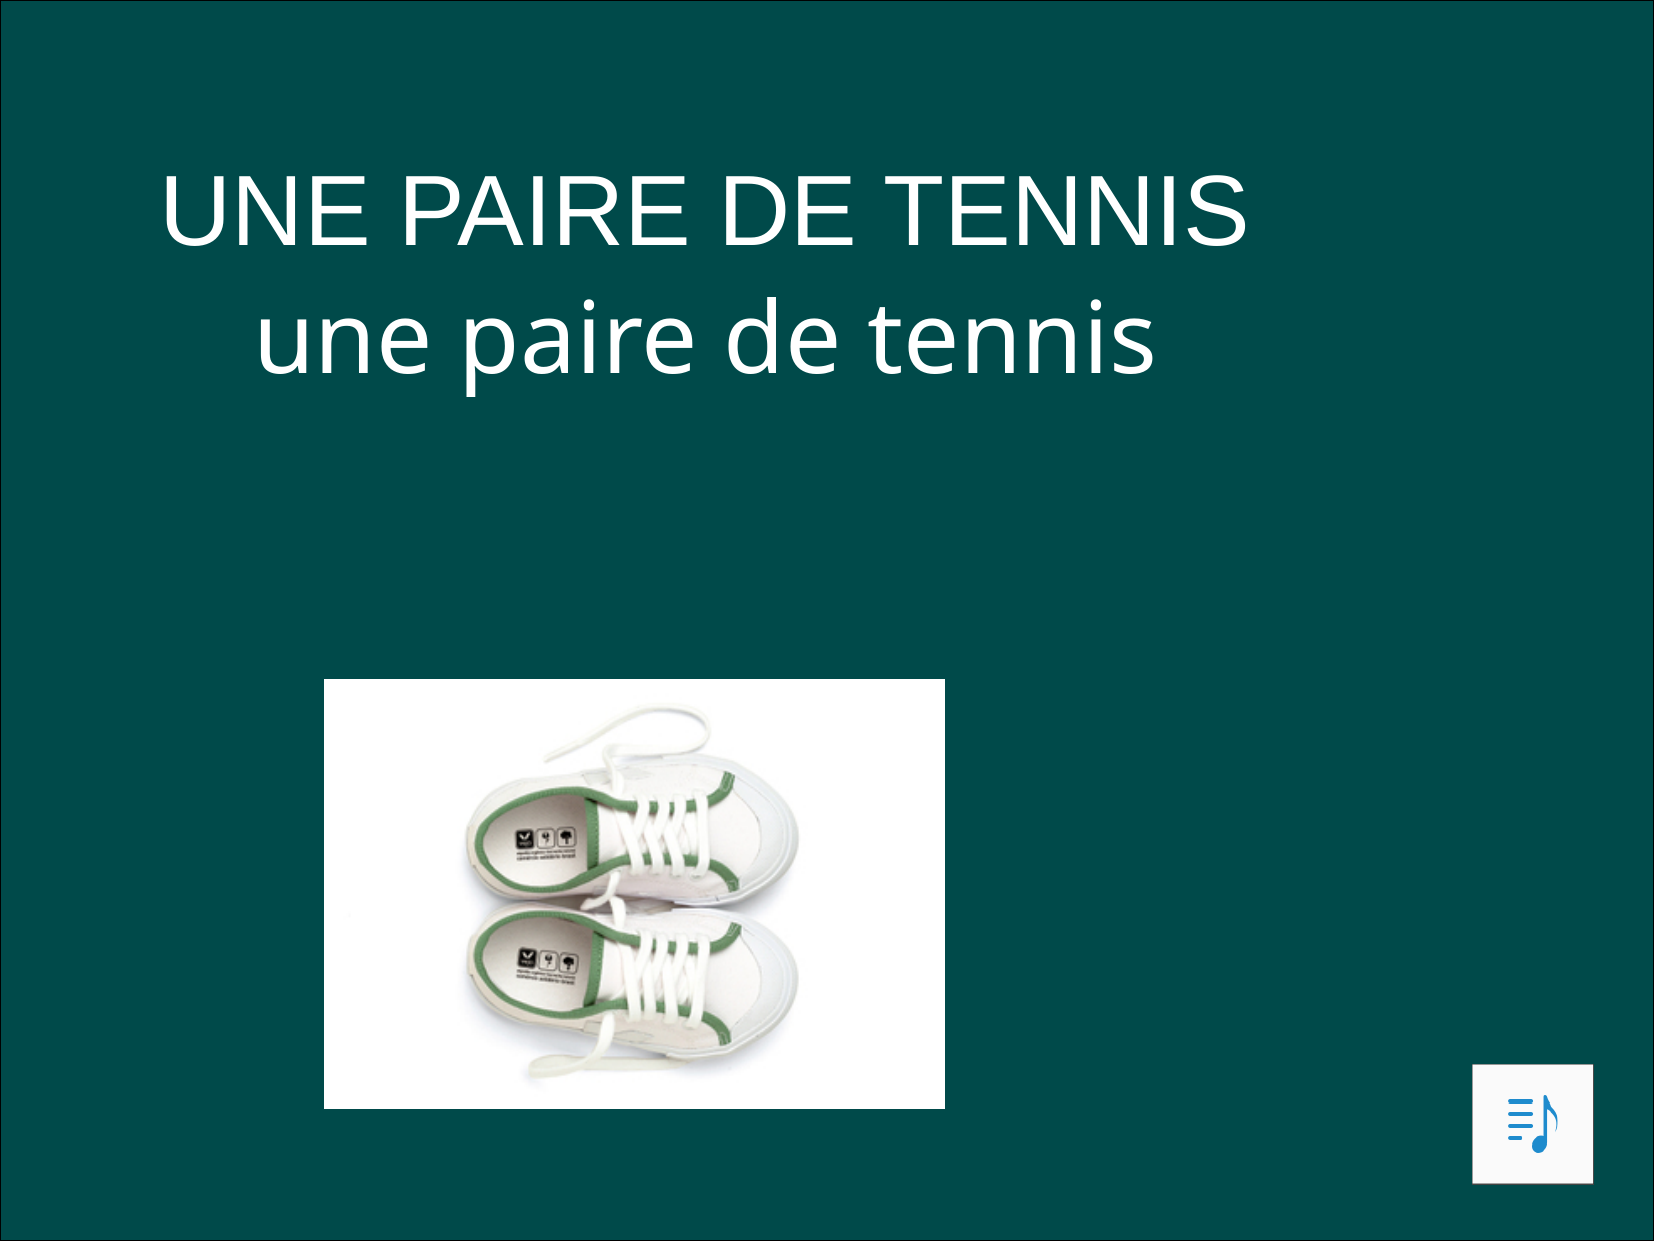

UNE PAIRE DE TENNIS
une paire de tennis